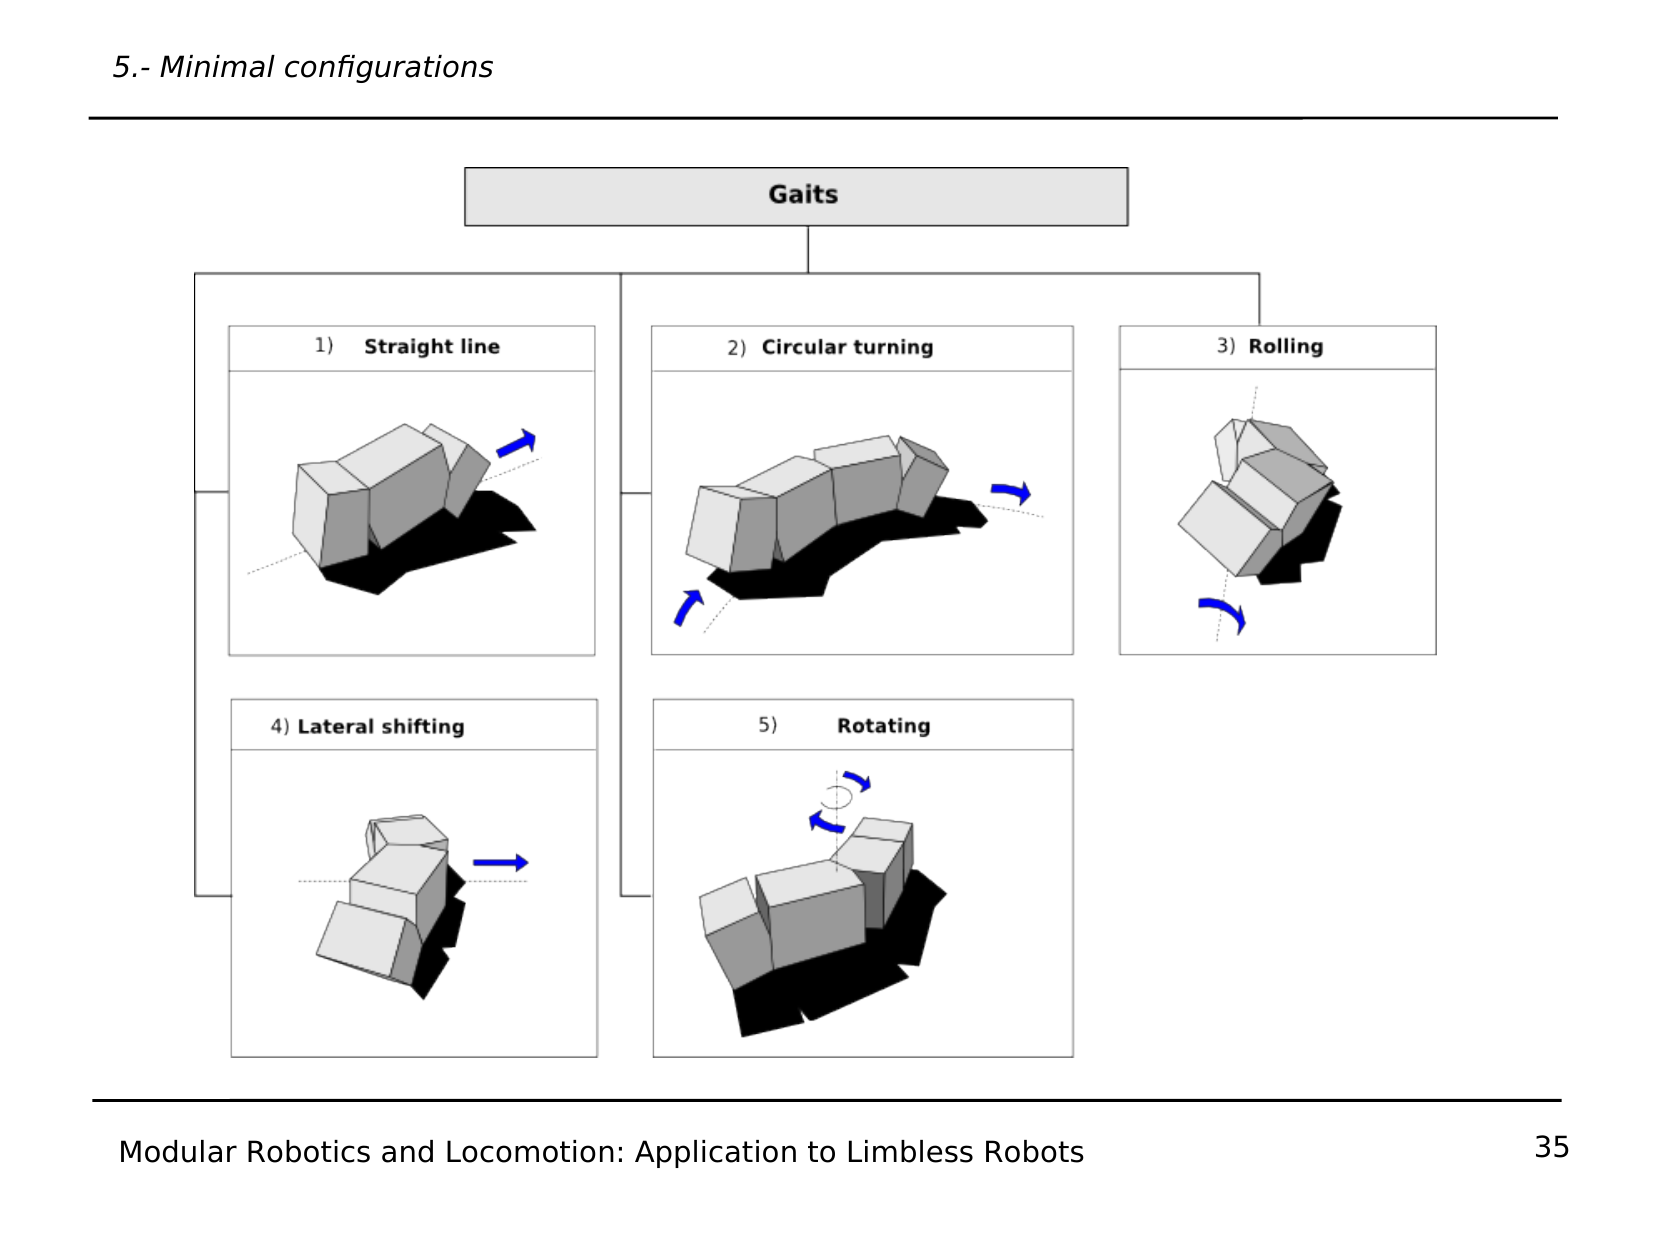

5.- Minimal configurations
Modular Robotics and Locomotion: Application to Limbless Robots
35